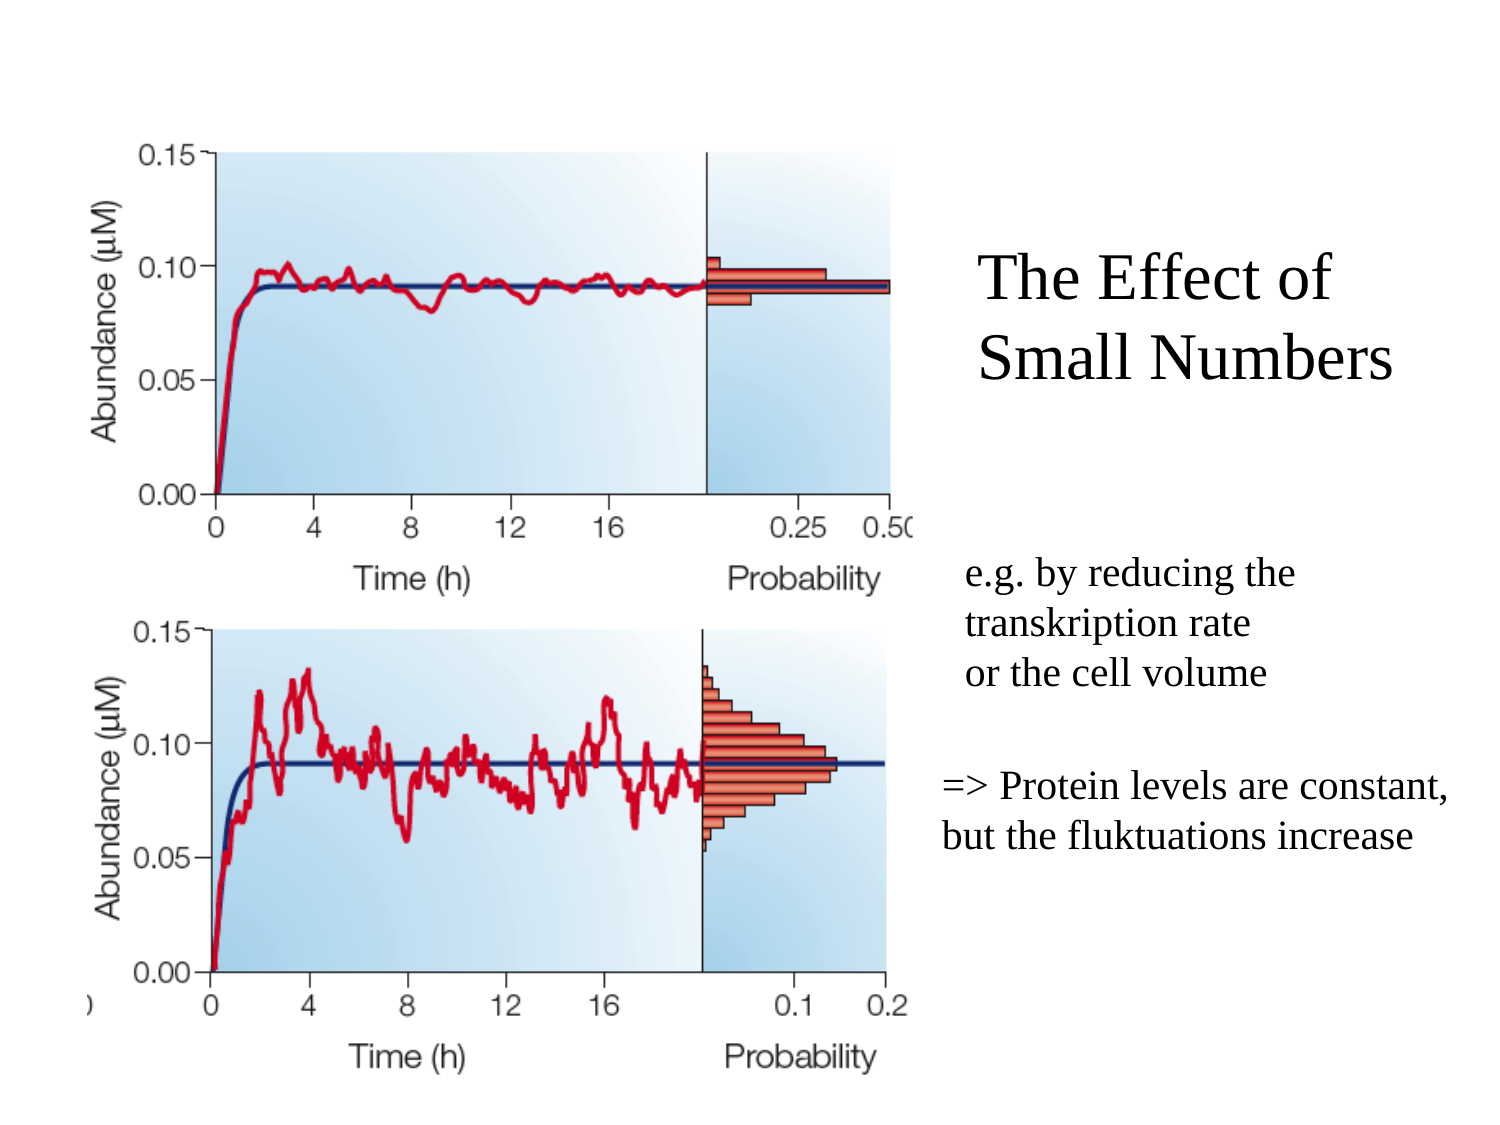

The Effect of
Small Numbers
e.g. by reducing the transkription rate
or the cell volume
=> Protein levels are constant,
but the fluktuations increase